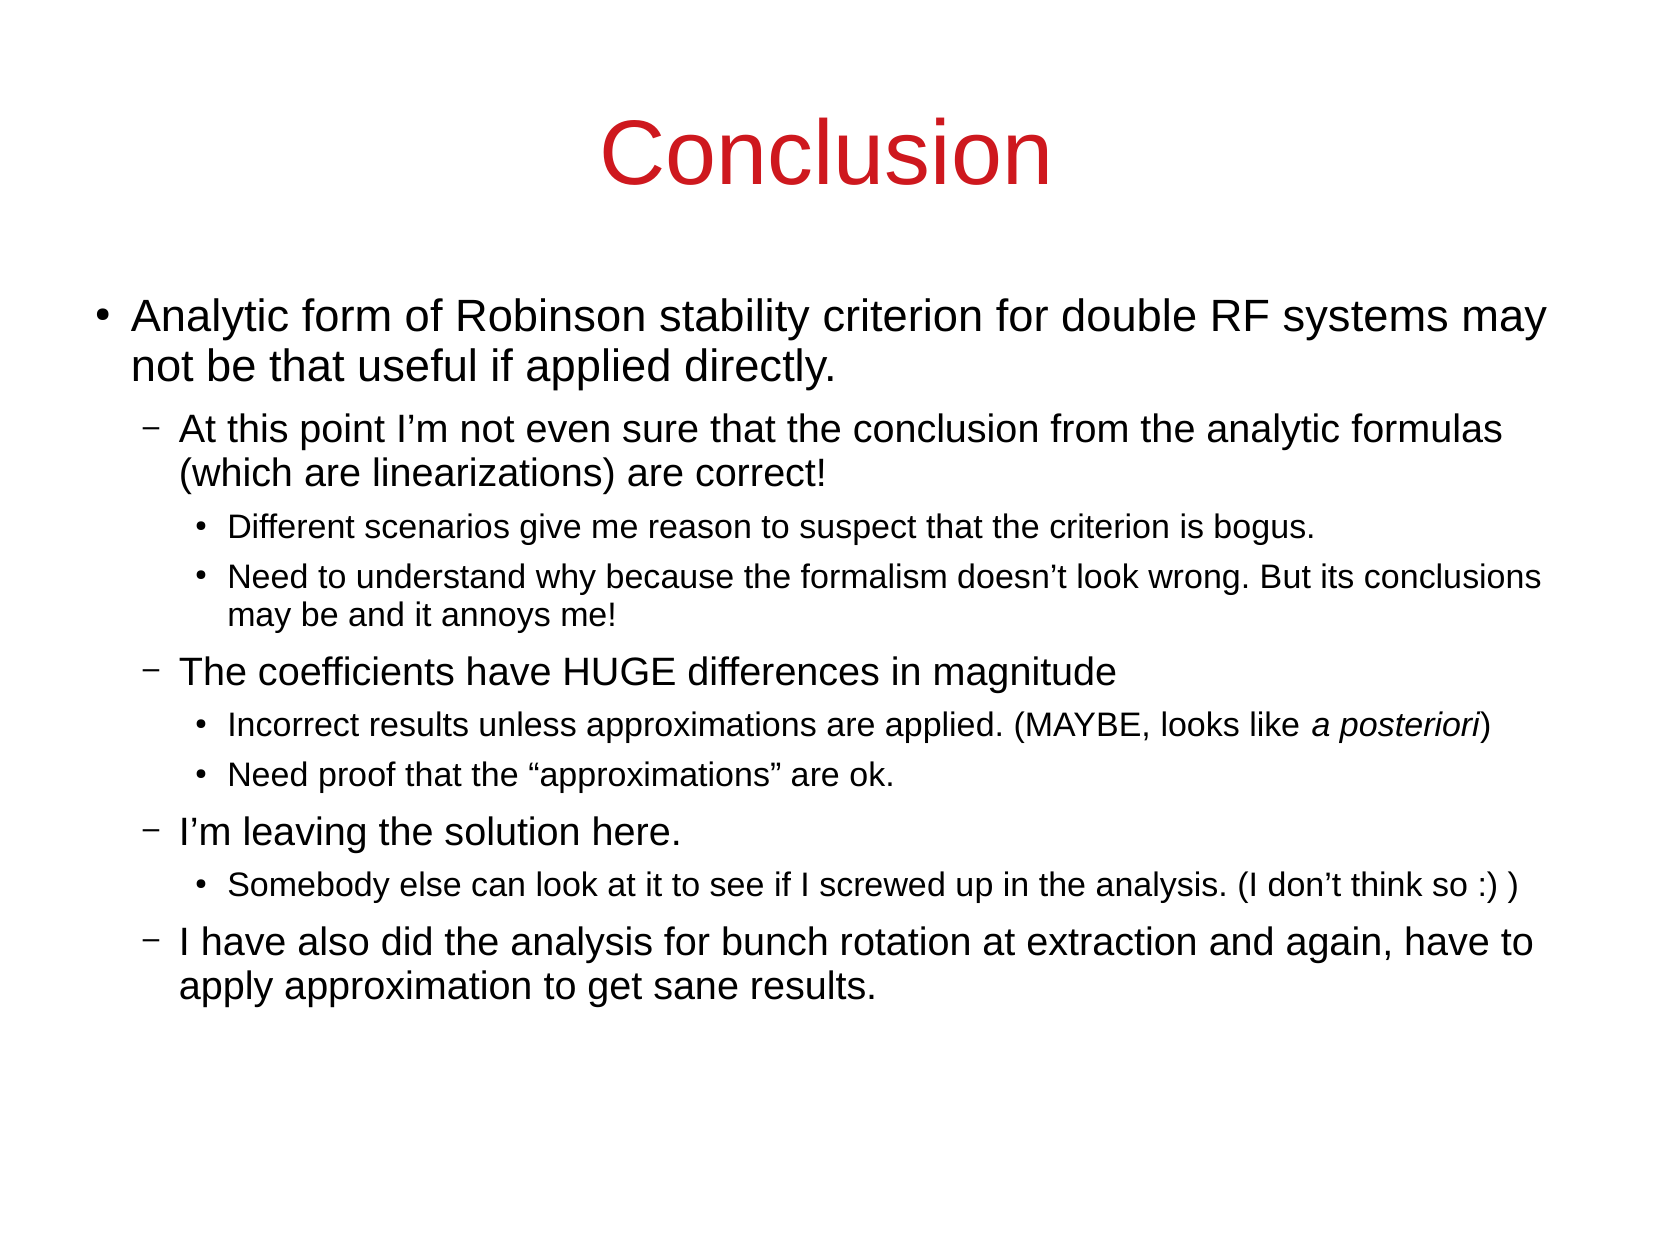

# Conclusion
Analytic form of Robinson stability criterion for double RF systems may not be that useful if applied directly.
At this point I’m not even sure that the conclusion from the analytic formulas (which are linearizations) are correct!
Different scenarios give me reason to suspect that the criterion is bogus.
Need to understand why because the formalism doesn’t look wrong. But its conclusions may be and it annoys me!
The coefficients have HUGE differences in magnitude
Incorrect results unless approximations are applied. (MAYBE, looks like a posteriori)
Need proof that the “approximations” are ok.
I’m leaving the solution here.
Somebody else can look at it to see if I screwed up in the analysis. (I don’t think so :) )
I have also did the analysis for bunch rotation at extraction and again, have to apply approximation to get sane results.